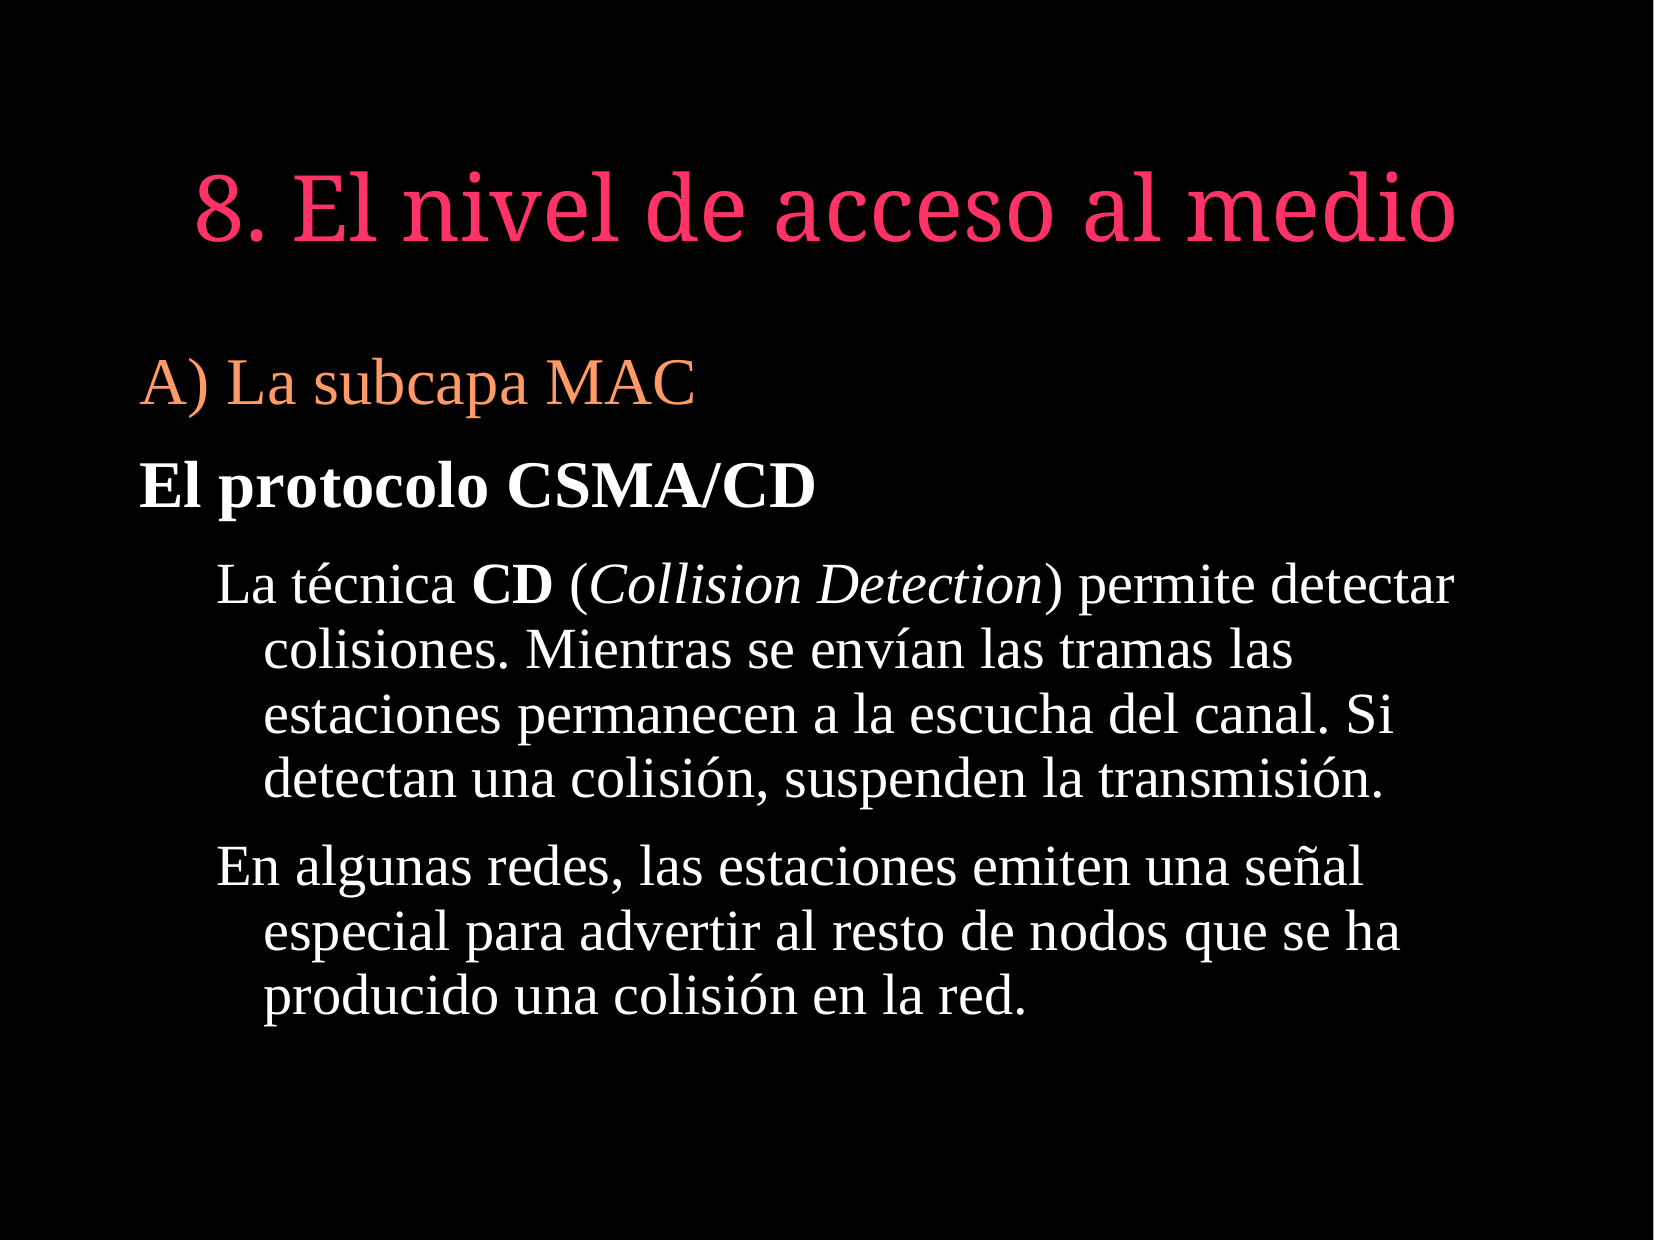

# 8. El nivel de acceso al medio
A) La subcapa MAC
El protocolo CSMA/CD
La técnica CD (Collision Detection) permite detectar colisiones. Mientras se envían las tramas las estaciones permanecen a la escucha del canal. Si detectan una colisión, suspenden la transmisión.
En algunas redes, las estaciones emiten una señal especial para advertir al resto de nodos que se ha producido una colisión en la red.